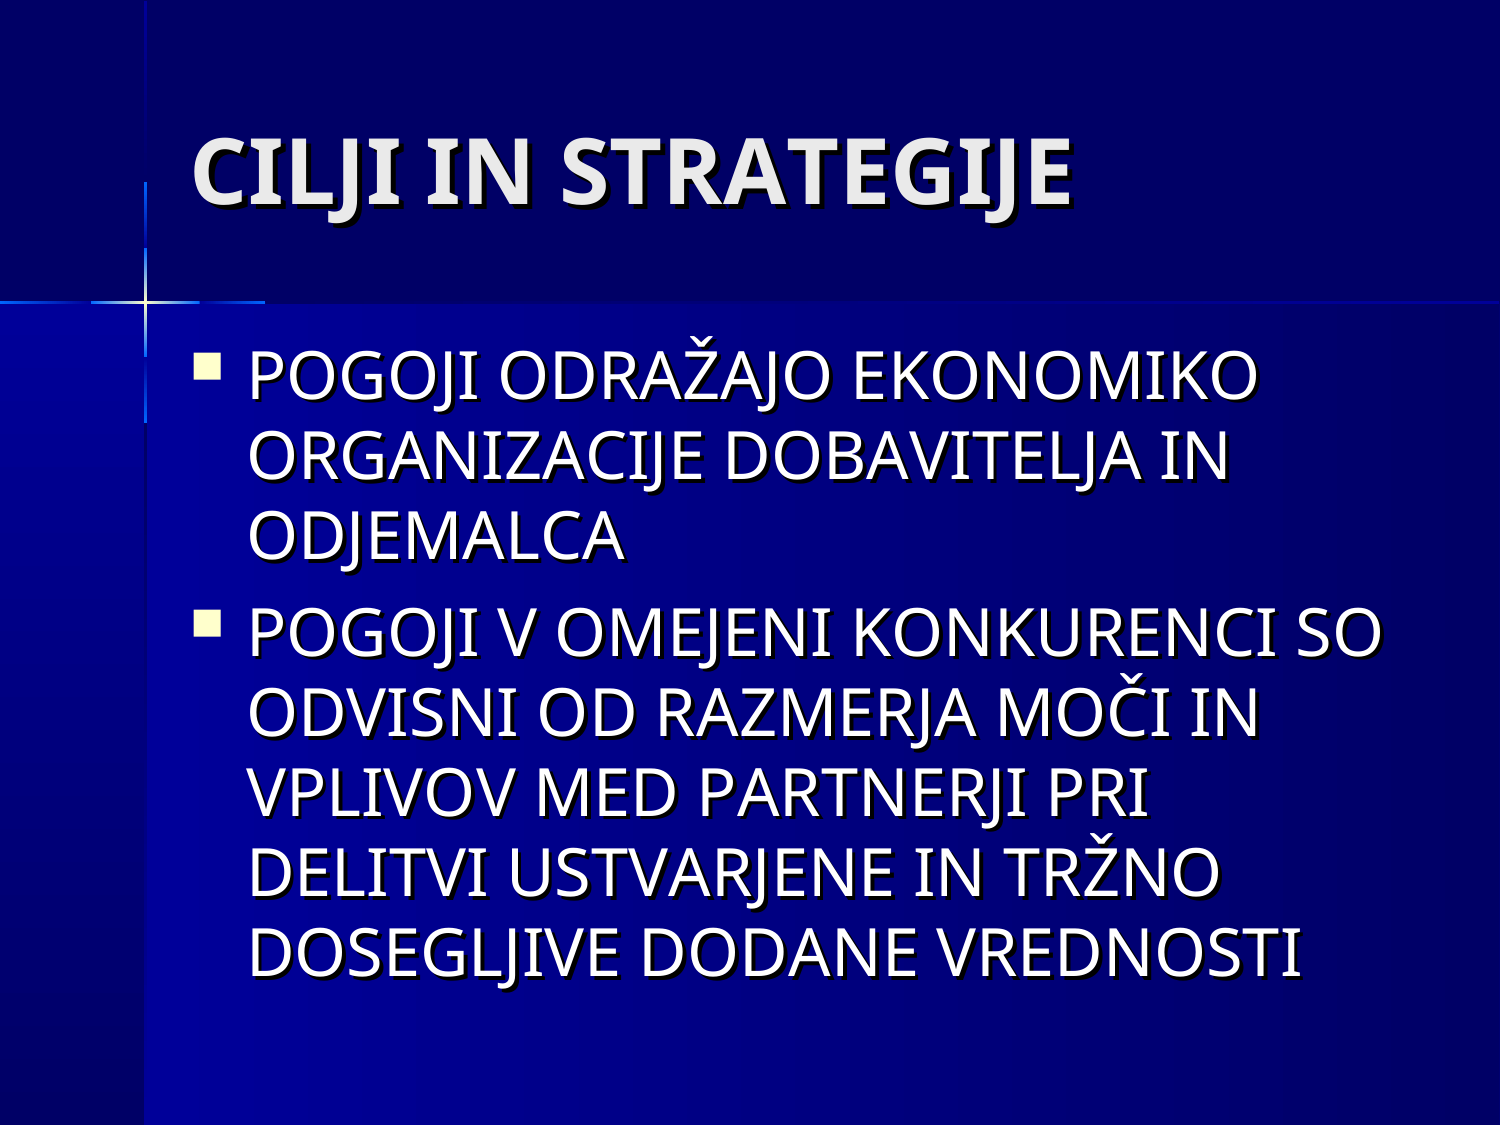

# CILJI IN STRATEGIJE
POGOJI ODRAŽAJO EKONOMIKO ORGANIZACIJE DOBAVITELJA IN ODJEMALCA
POGOJI V OMEJENI KONKURENCI SO ODVISNI OD RAZMERJA MOČI IN VPLIVOV MED PARTNERJI PRI DELITVI USTVARJENE IN TRŽNO DOSEGLJIVE DODANE VREDNOSTI